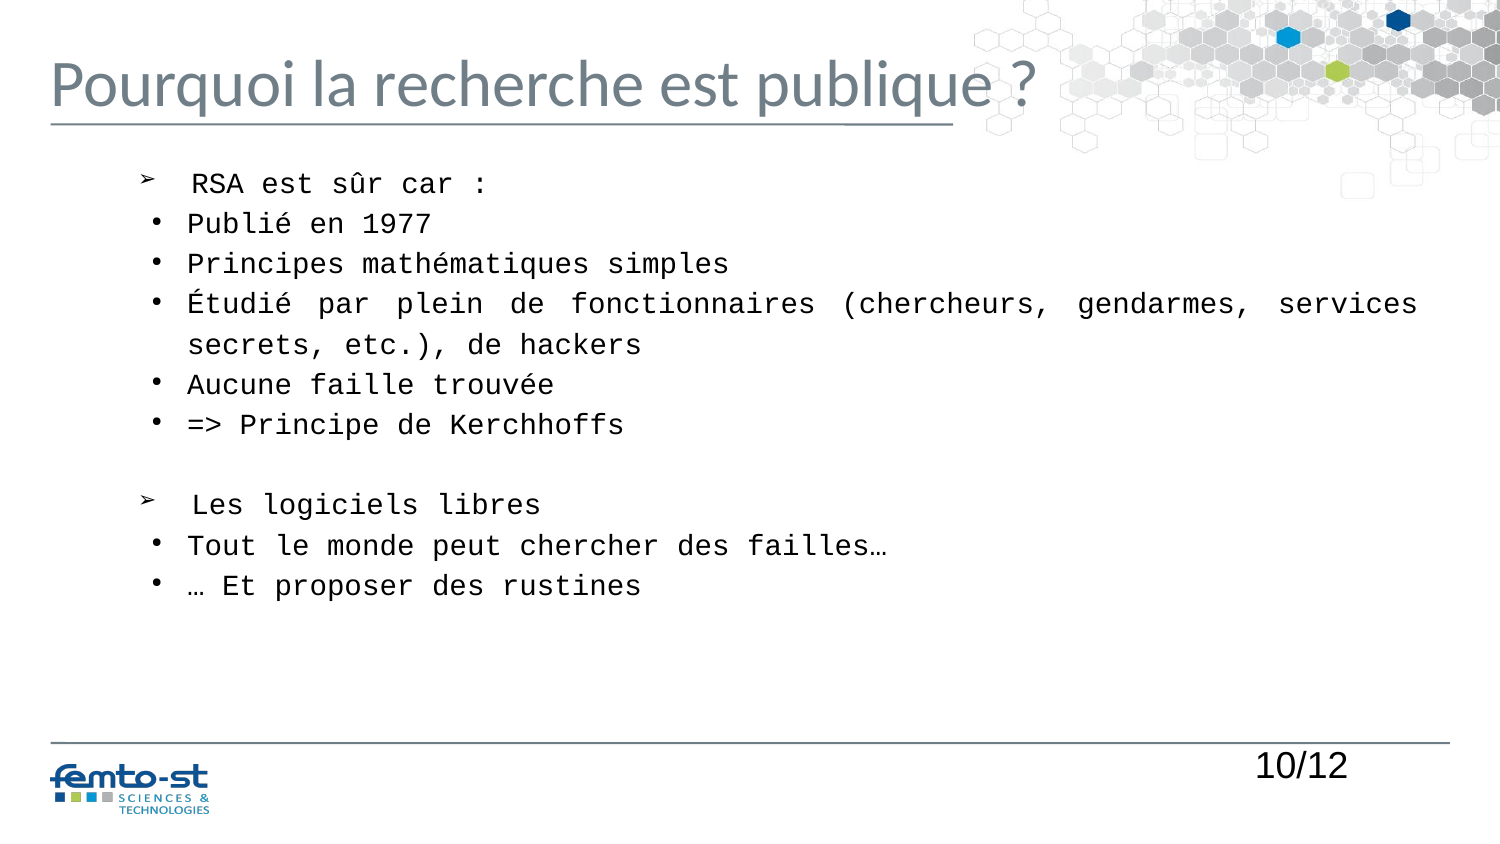

Pourquoi la recherche est publique ?
RSA est sûr car :
Publié en 1977
Principes mathématiques simples
Étudié par plein de fonctionnaires (chercheurs, gendarmes, services secrets, etc.), de hackers
Aucune faille trouvée
=> Principe de Kerchhoffs
Les logiciels libres
Tout le monde peut chercher des failles…
… Et proposer des rustines